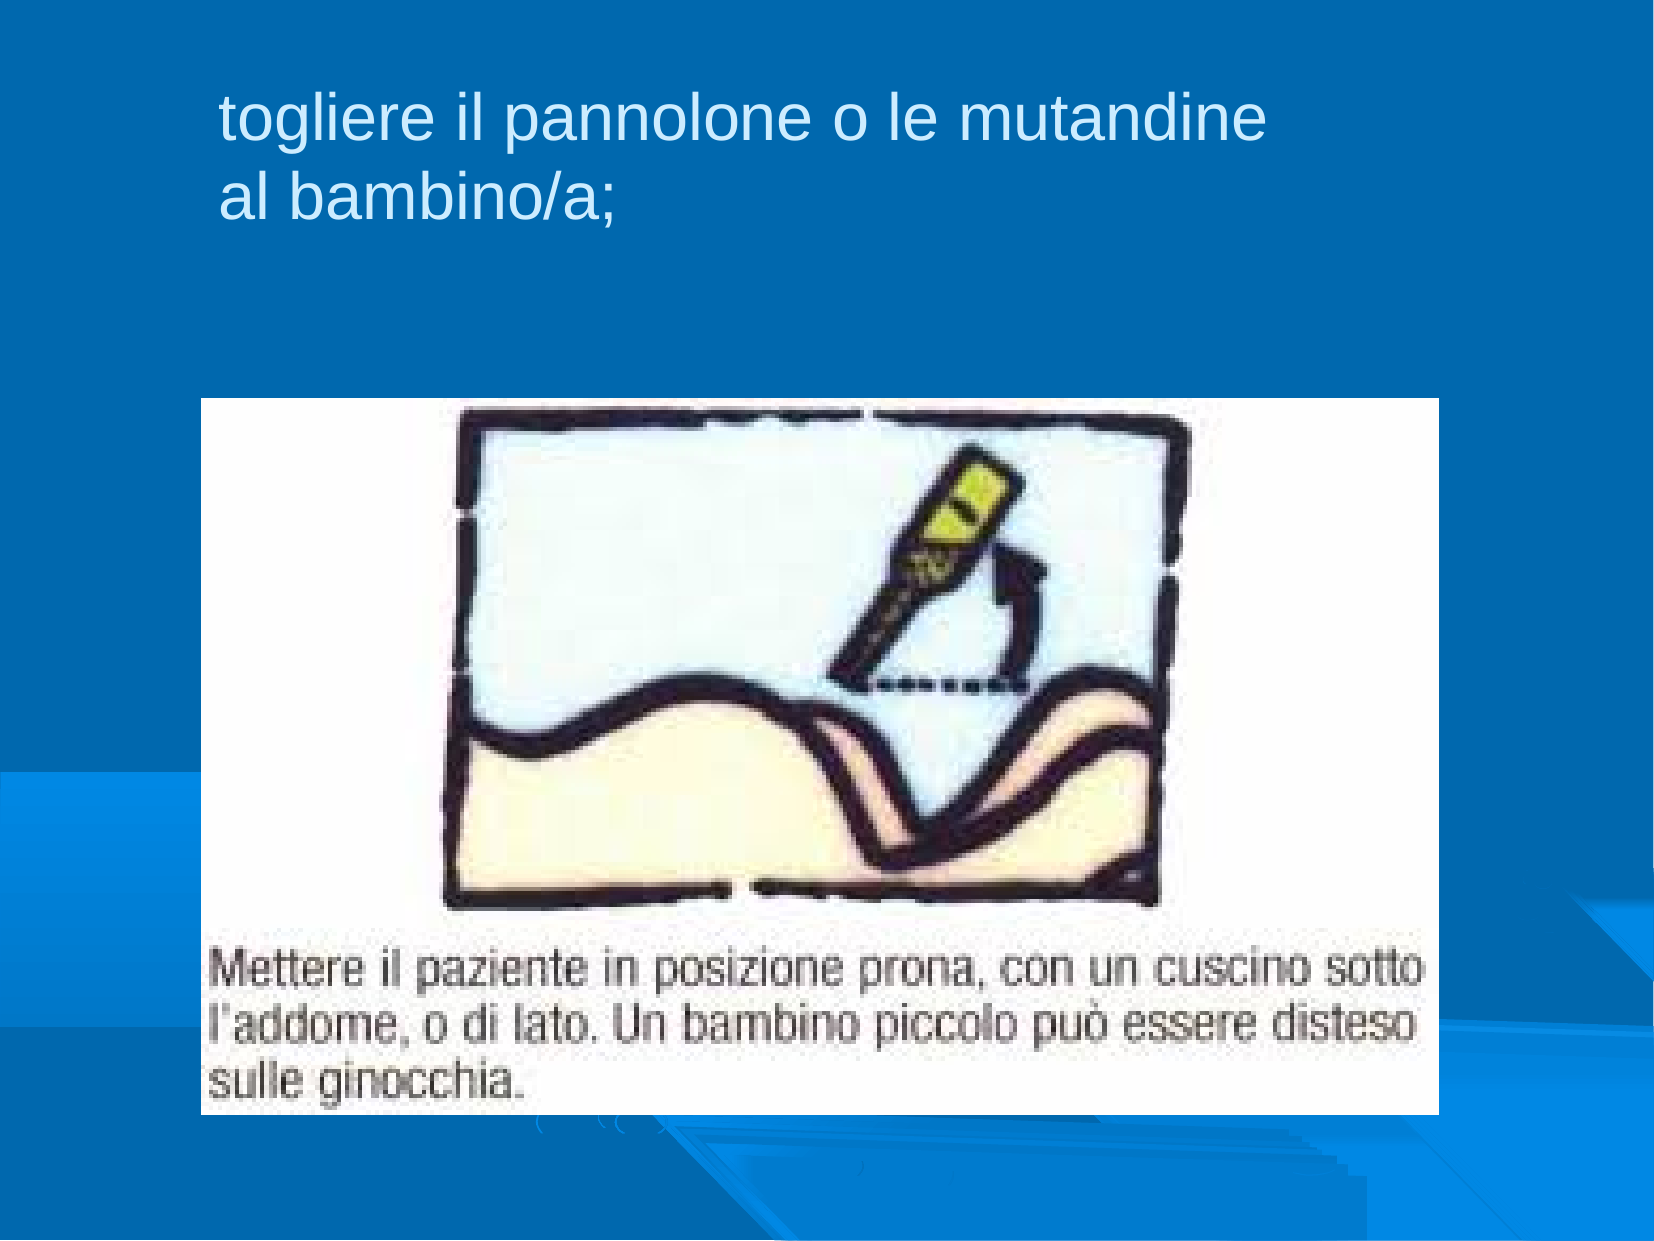

togliere il pannolone o le mutandine
al bambino/a;